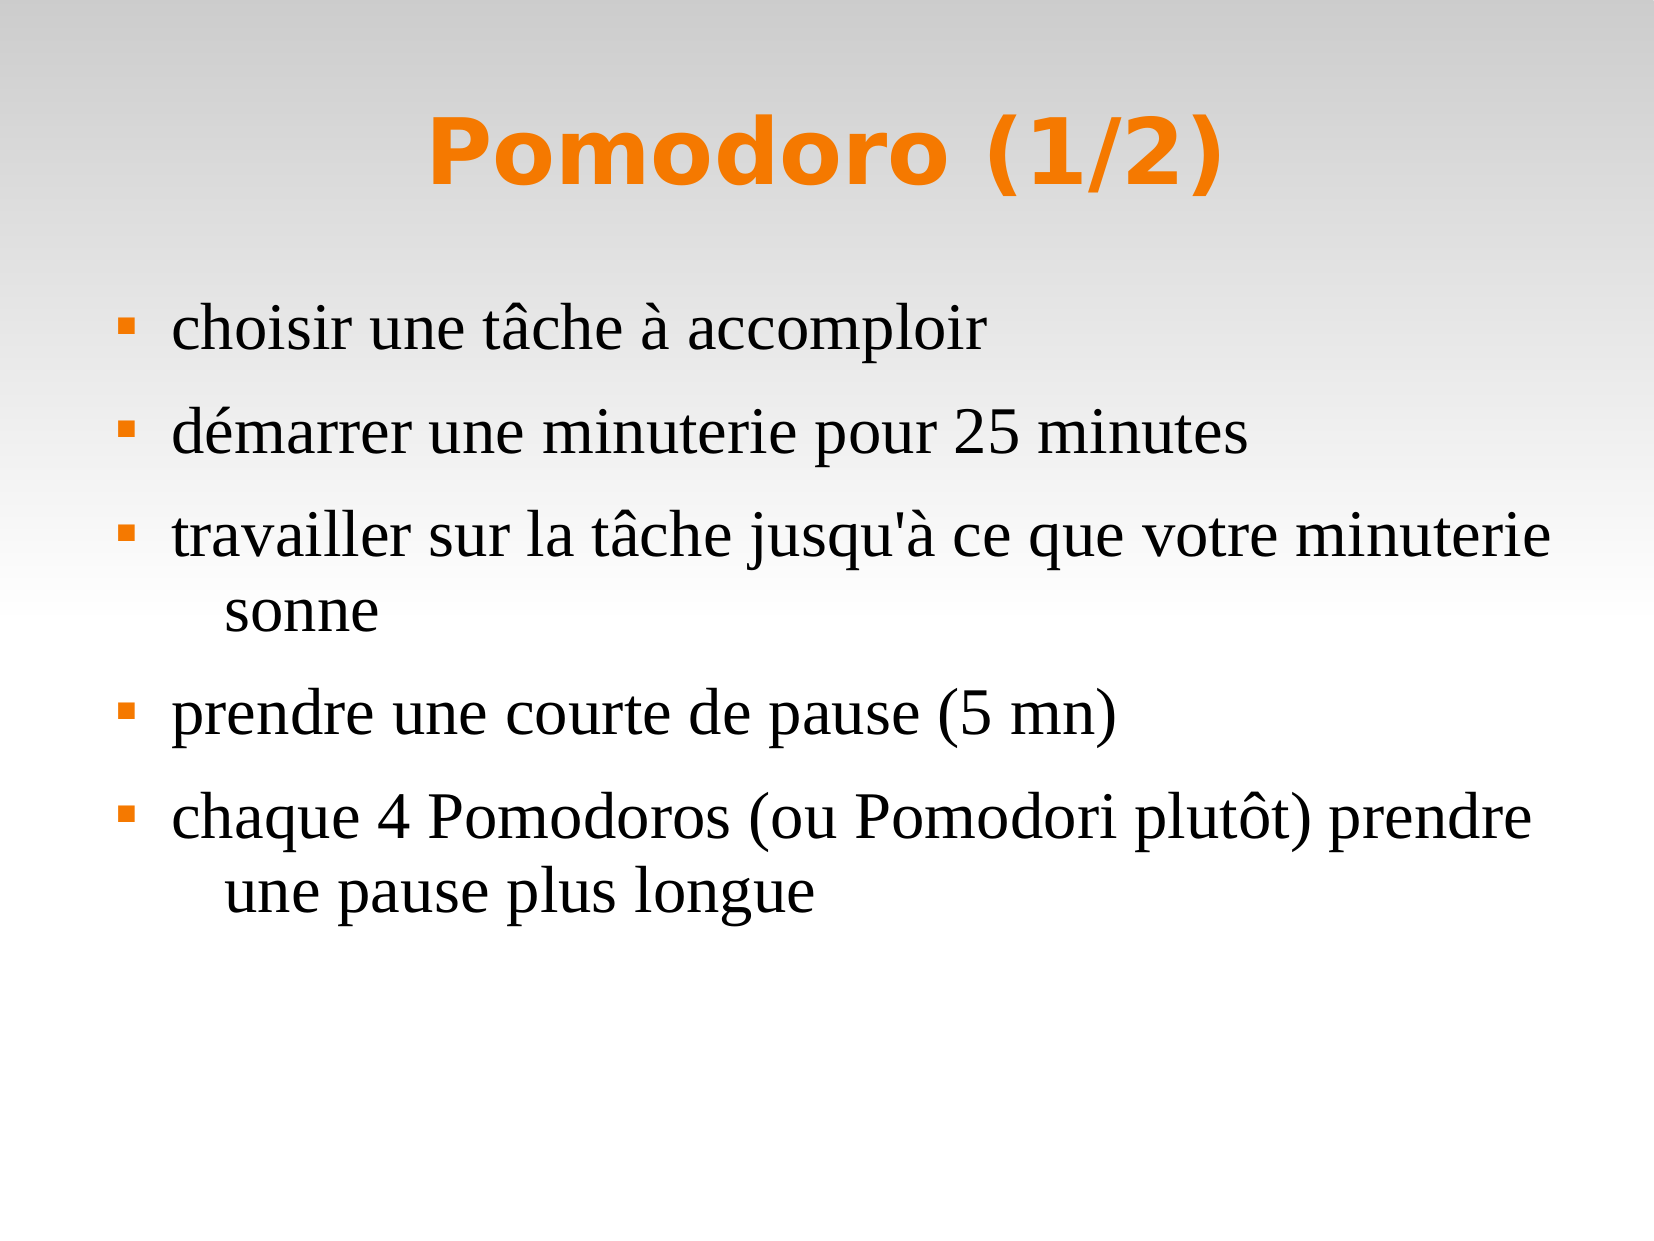

# Pomodoro (1/2)
choisir une tâche à accomploir
démarrer une minuterie pour 25 minutes
travailler sur la tâche jusqu'à ce que votre minuterie sonne
prendre une courte de pause (5 mn)
chaque 4 Pomodoros (ou Pomodori plutôt) prendre une pause plus longue